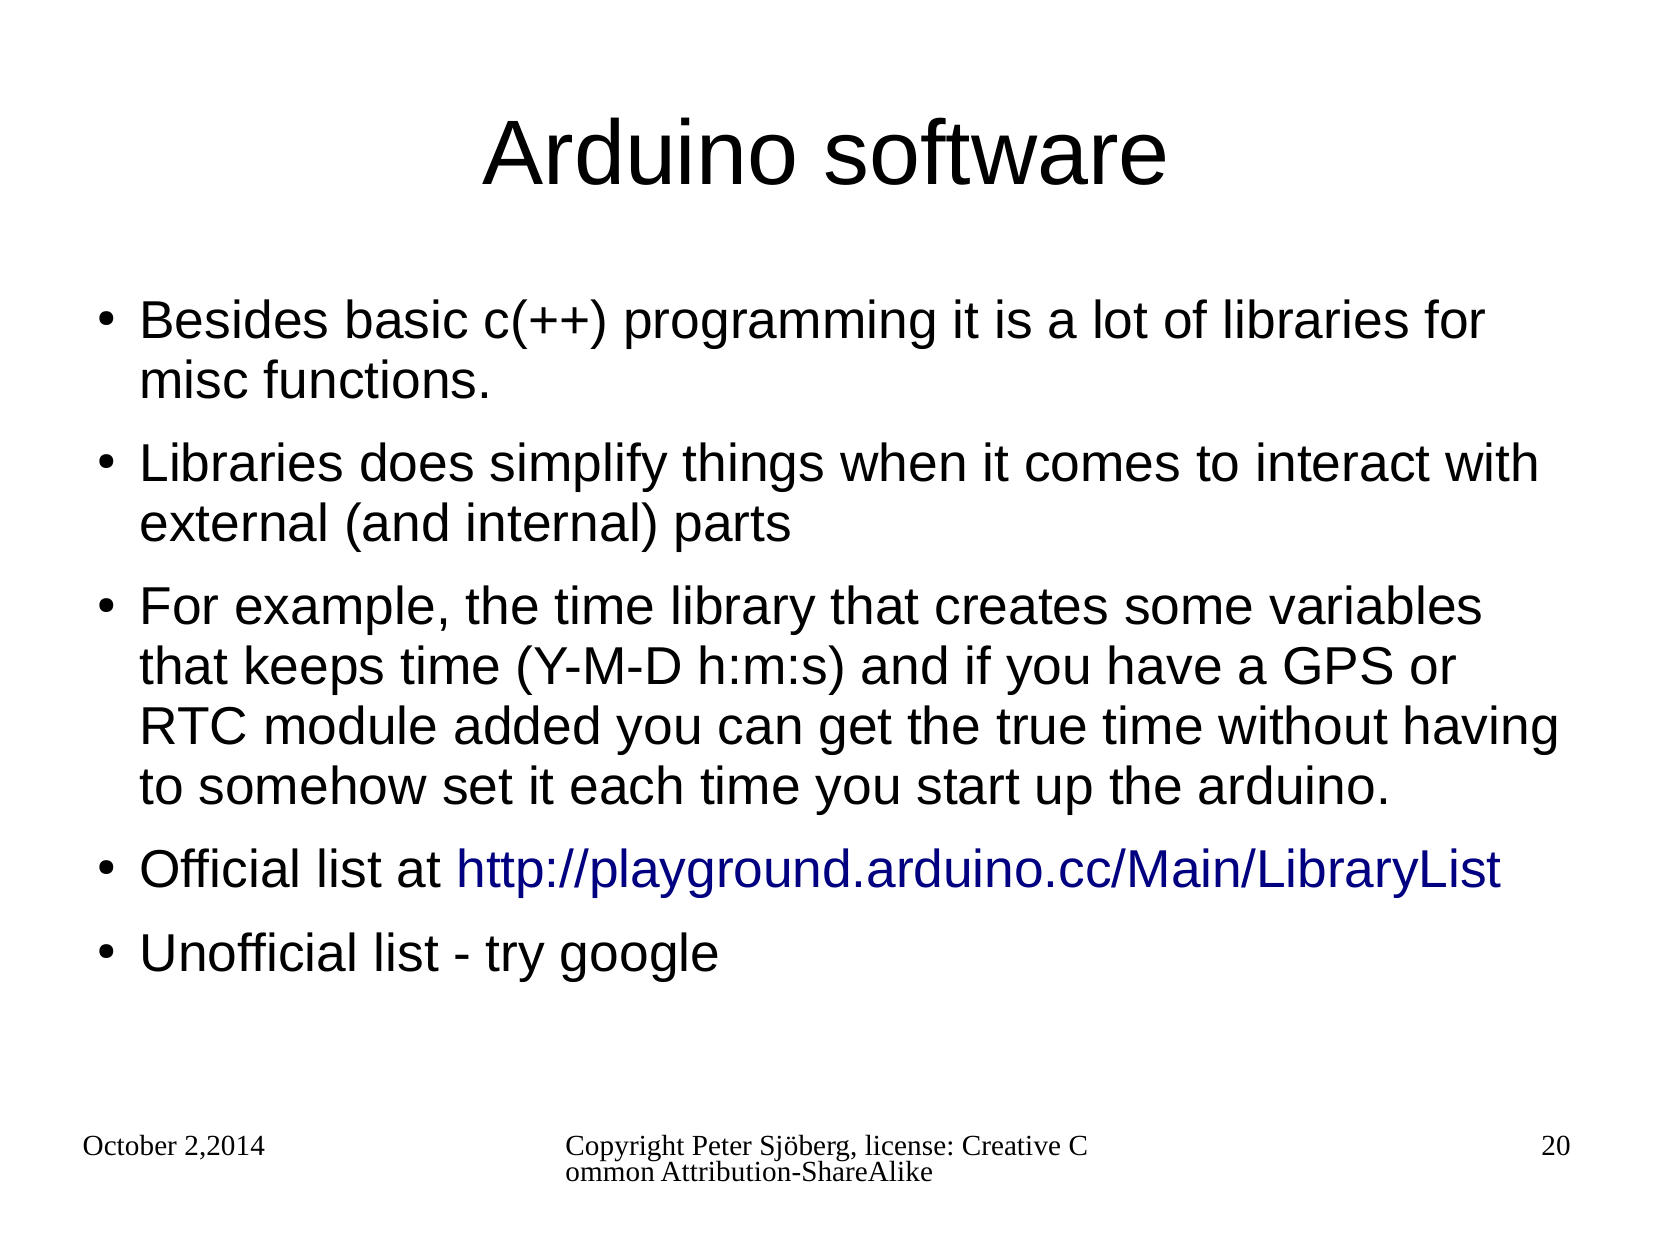

# Arduino software
Besides basic c(++) programming it is a lot of libraries for misc functions.
Libraries does simplify things when it comes to interact with external (and internal) parts
For example, the time library that creates some variables that keeps time (Y-M-D h:m:s) and if you have a GPS or RTC module added you can get the true time without having to somehow set it each time you start up the arduino.
Official list at http://playground.arduino.cc/Main/LibraryList
Unofficial list - try google
October 2,2014
Copyright Peter Sjöberg, license: Creative Common Attribution-ShareAlike
20